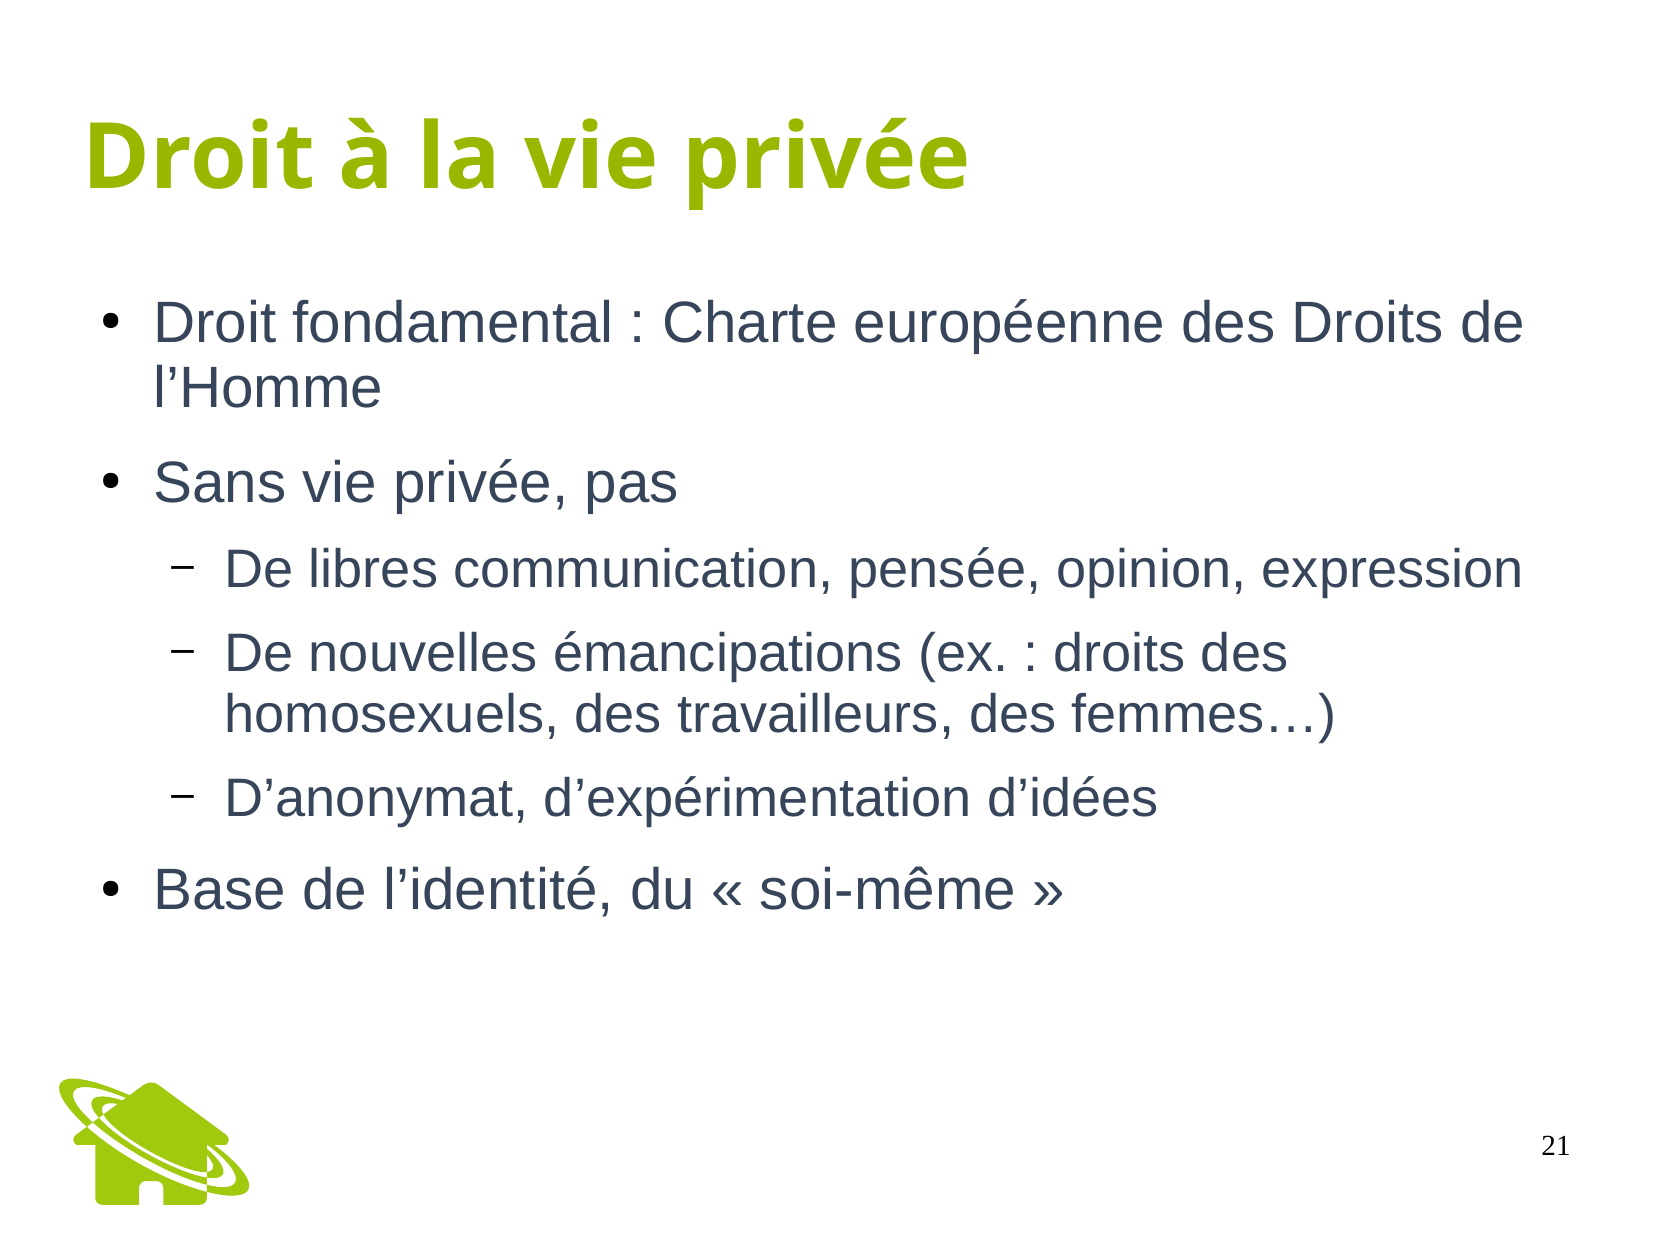

# Droit à la vie privée
Droit fondamental : Charte européenne des Droits de l’Homme
Sans vie privée, pas
De libres communication, pensée, opinion, expression
De nouvelles émancipations (ex. : droits des homosexuels, des travailleurs, des femmes…)
D’anonymat, d’expérimentation d’idées
Base de l’identité, du « soi-même »
21